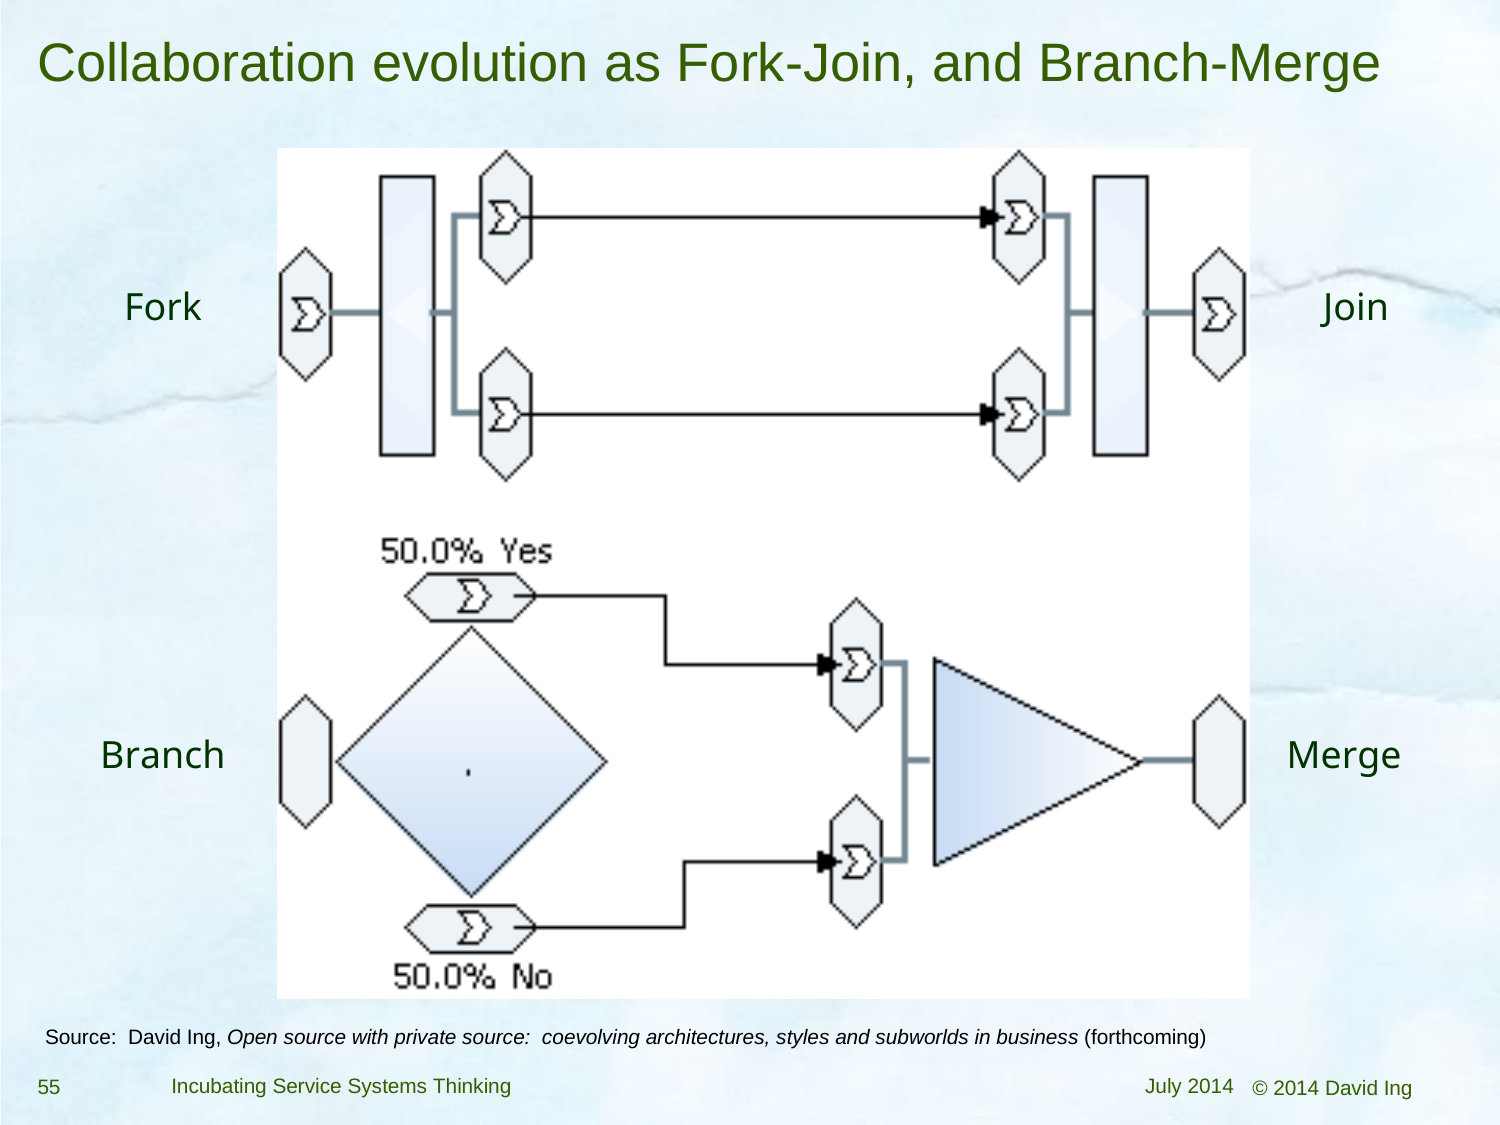

# Collaboration evolution as Fork-Join, and Branch-Merge
Fork
Join
Branch
Merge
Source: David Ing, Open source with private source: coevolving architectures, styles and subworlds in business (forthcoming)
-
Incubating Service Systems Thinking
July 2014
55